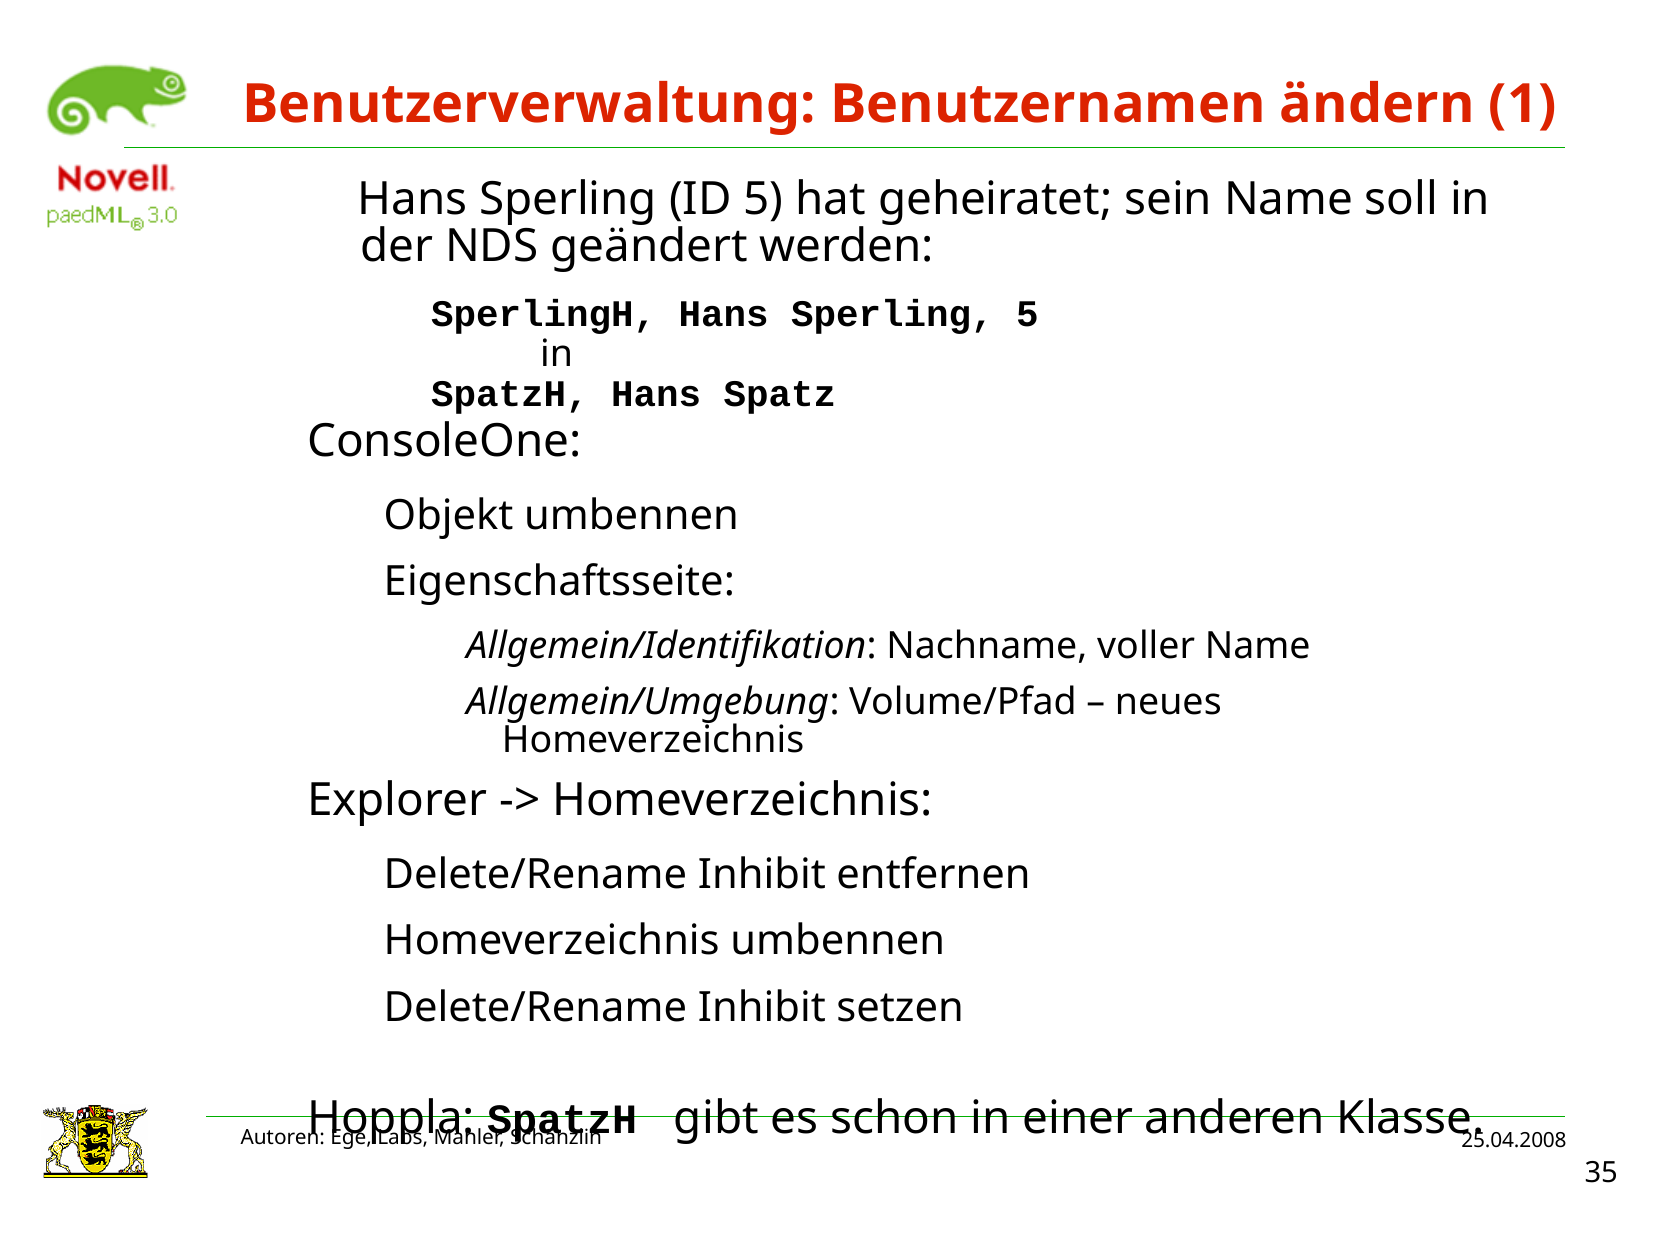

# Benutzerverwaltung: Benutzernamen ändern (1)
Hans Sperling (ID 5) hat geheiratet; sein Name soll in der NDS geändert werden:
SperlingH, Hans Sperling, 5
	in
SpatzH, Hans Spatz
ConsoleOne:
Objekt umbennen
Eigenschaftsseite:
Allgemein/Identifikation: Nachname, voller Name
Allgemein/Umgebung: Volume/Pfad – neues Homeverzeichnis
Explorer -> Homeverzeichnis:
Delete/Rename Inhibit entfernen
Homeverzeichnis umbennen
Delete/Rename Inhibit setzen
Hoppla: SpatzH gibt es schon in einer anderen Klasse.
Autoren: Ege, Labs, Mahler, Schänzlin
25.04.2008
35